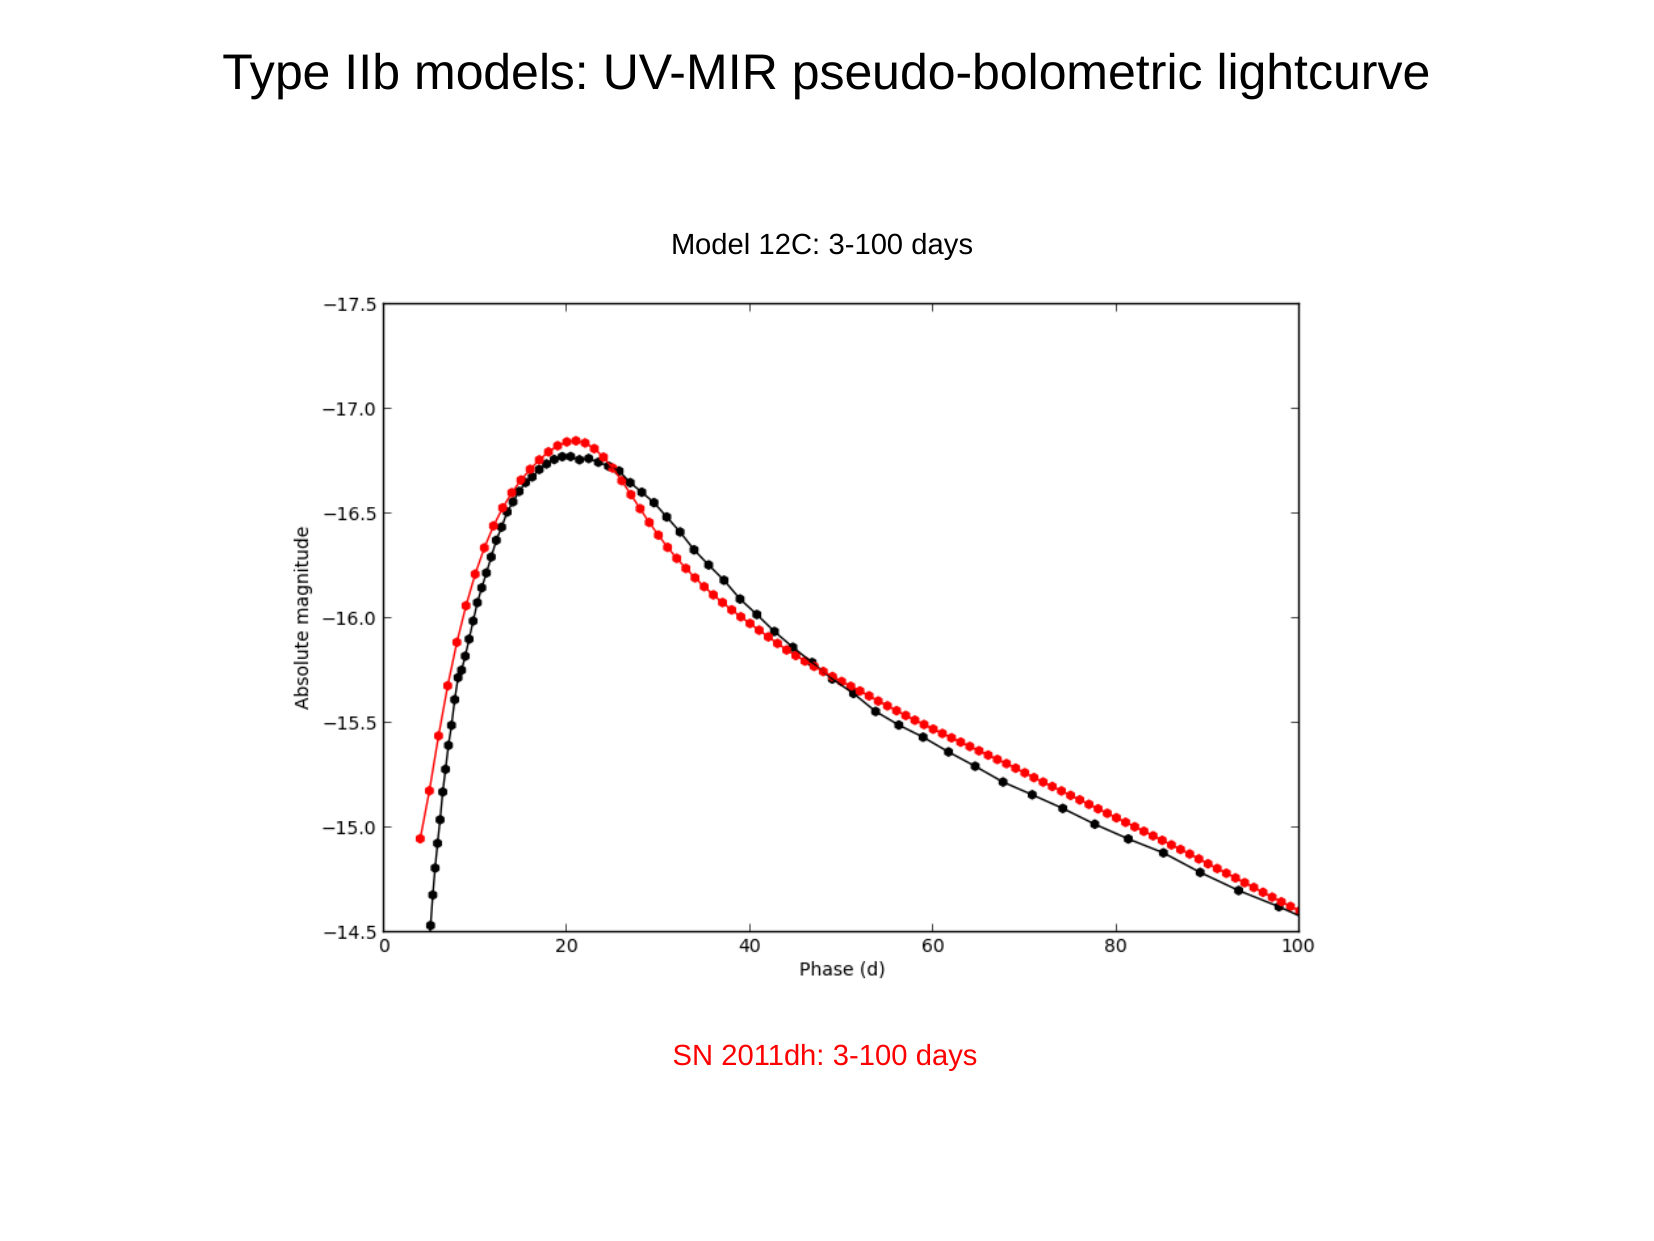

Type IIb models: UV-MIR pseudo-bolometric lightcurve
Model 12C: 3-100 days
SN 2011dh: 3-100 days